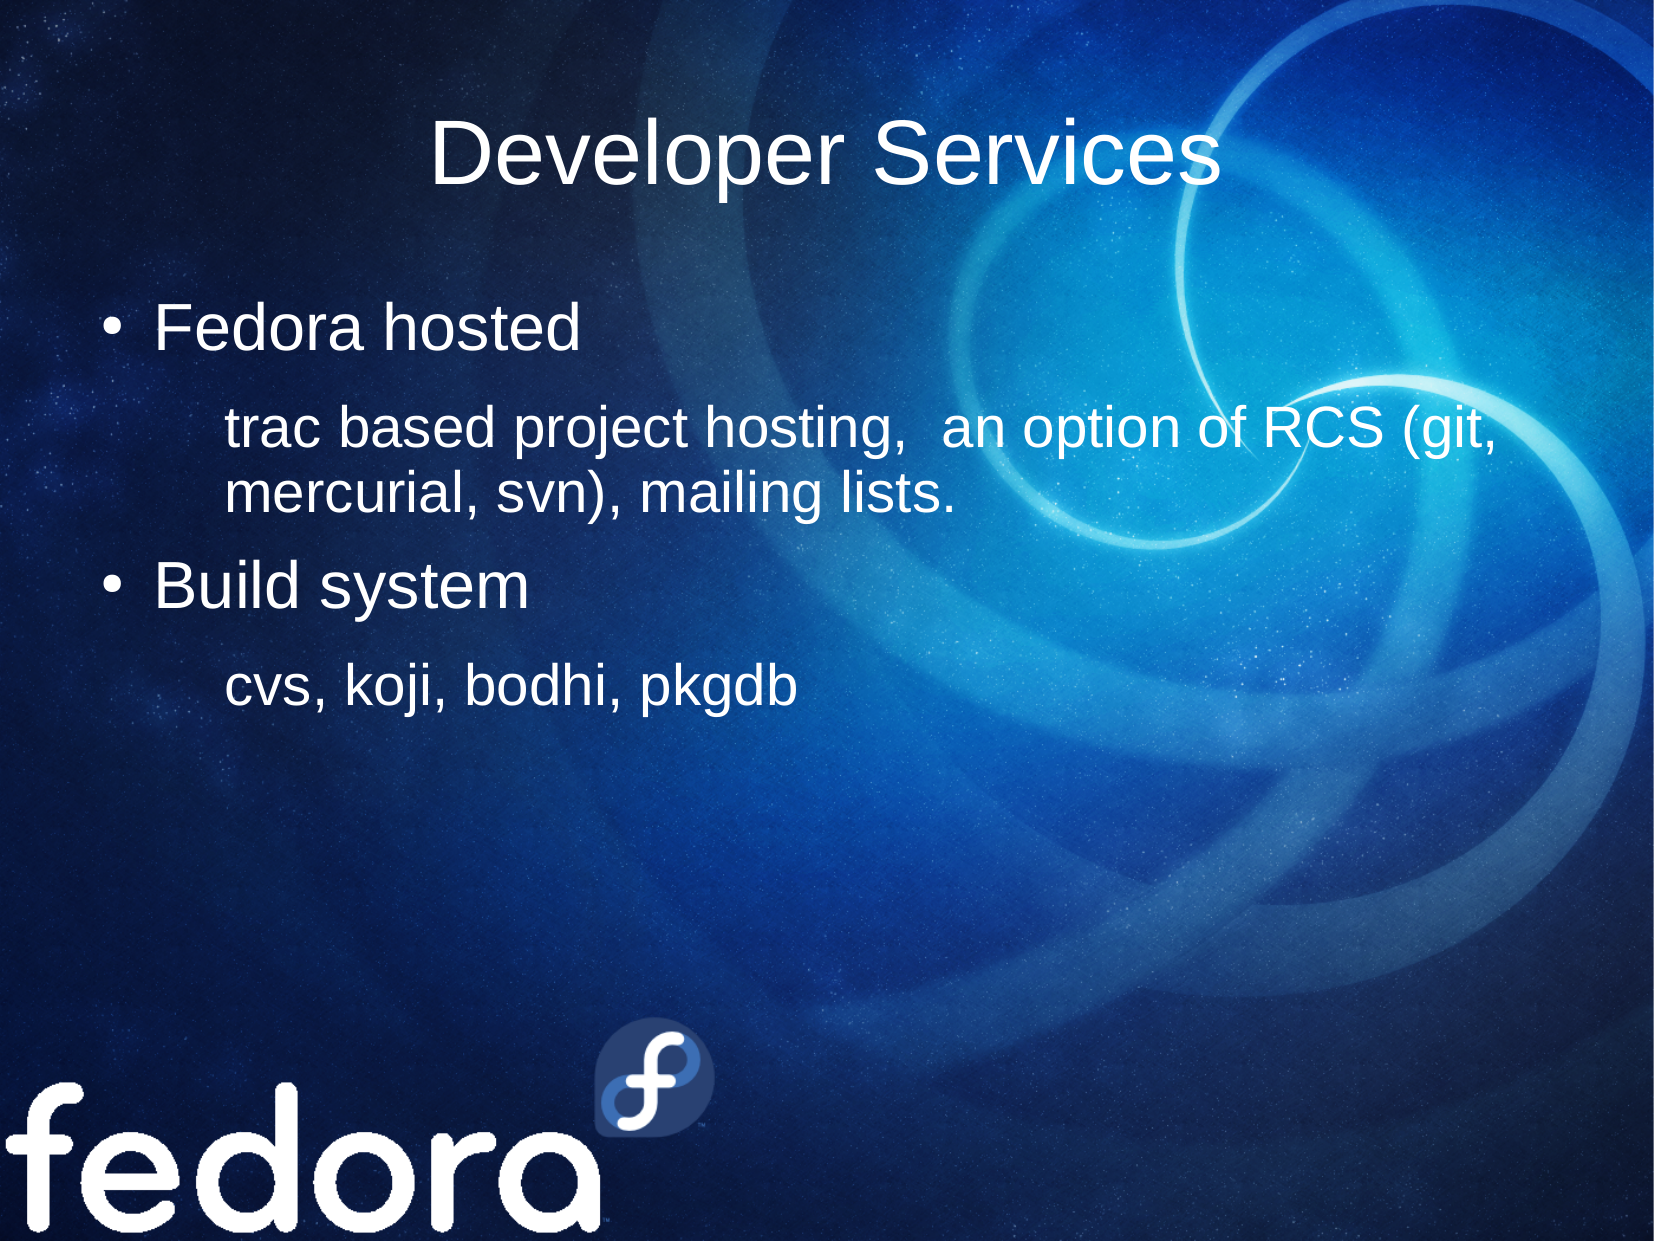

# Developer Services
Fedora hosted
trac based project hosting, an option of RCS (git, mercurial, svn), mailing lists.
Build system
cvs, koji, bodhi, pkgdb